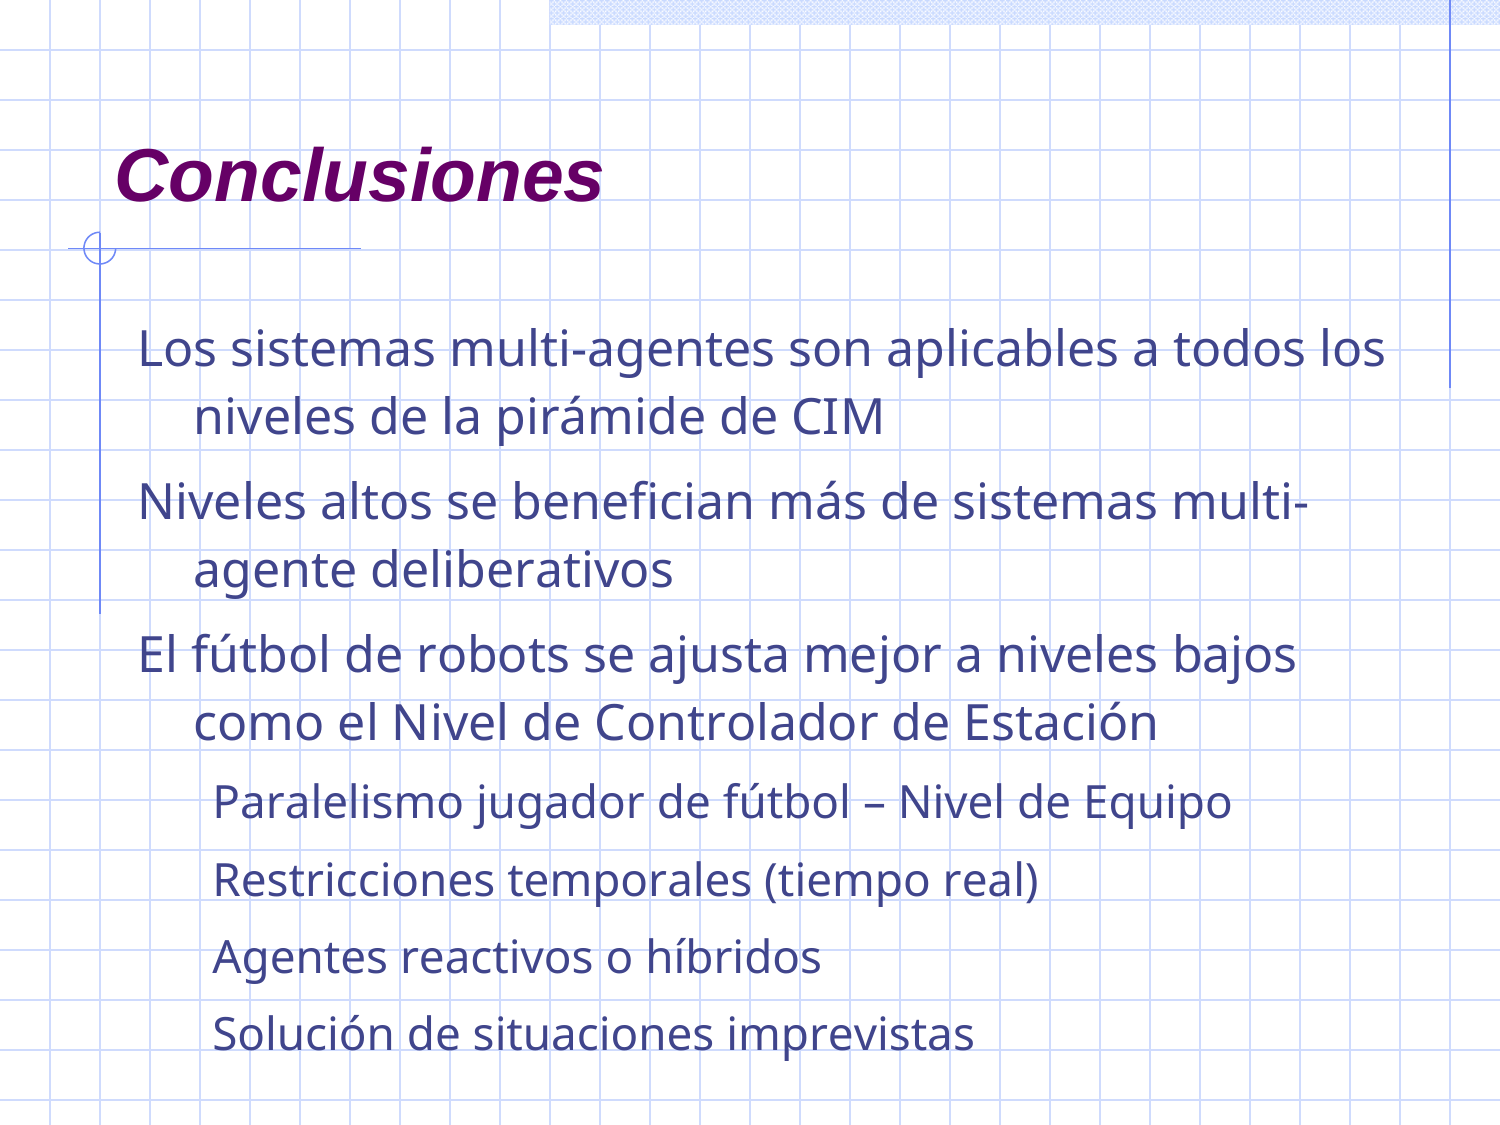

# Conclusiones
Los sistemas multi-agentes son aplicables a todos los niveles de la pirámide de CIM
Niveles altos se benefician más de sistemas multi-agente deliberativos
El fútbol de robots se ajusta mejor a niveles bajos como el Nivel de Controlador de Estación
Paralelismo jugador de fútbol – Nivel de Equipo
Restricciones temporales (tiempo real)
Agentes reactivos o híbridos
Solución de situaciones imprevistas